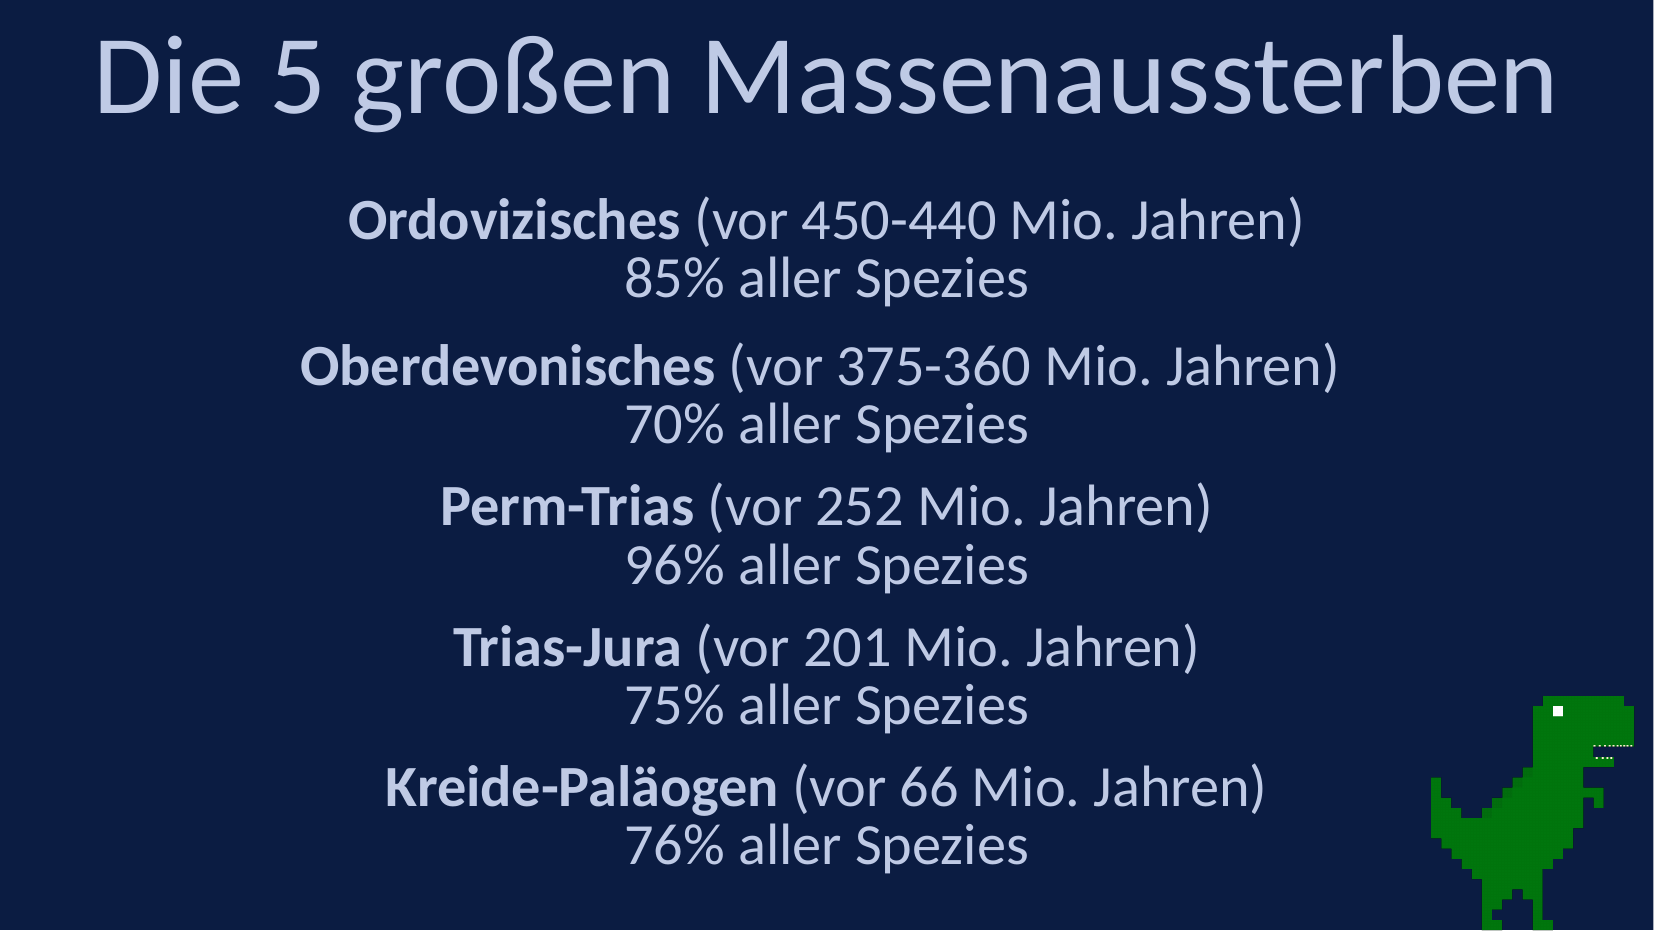

Die 5 großen Massenaussterben
# Ordovizisches (vor 450-440 Mio. Jahren)
85% aller Spezies
Oberdevonisches (vor 375-360 Mio. Jahren)
70% aller Spezies
Perm-Trias (vor 252 Mio. Jahren)
96% aller Spezies
Trias-Jura (vor 201 Mio. Jahren)
75% aller Spezies
Kreide-Paläogen (vor 66 Mio. Jahren)
76% aller Spezies